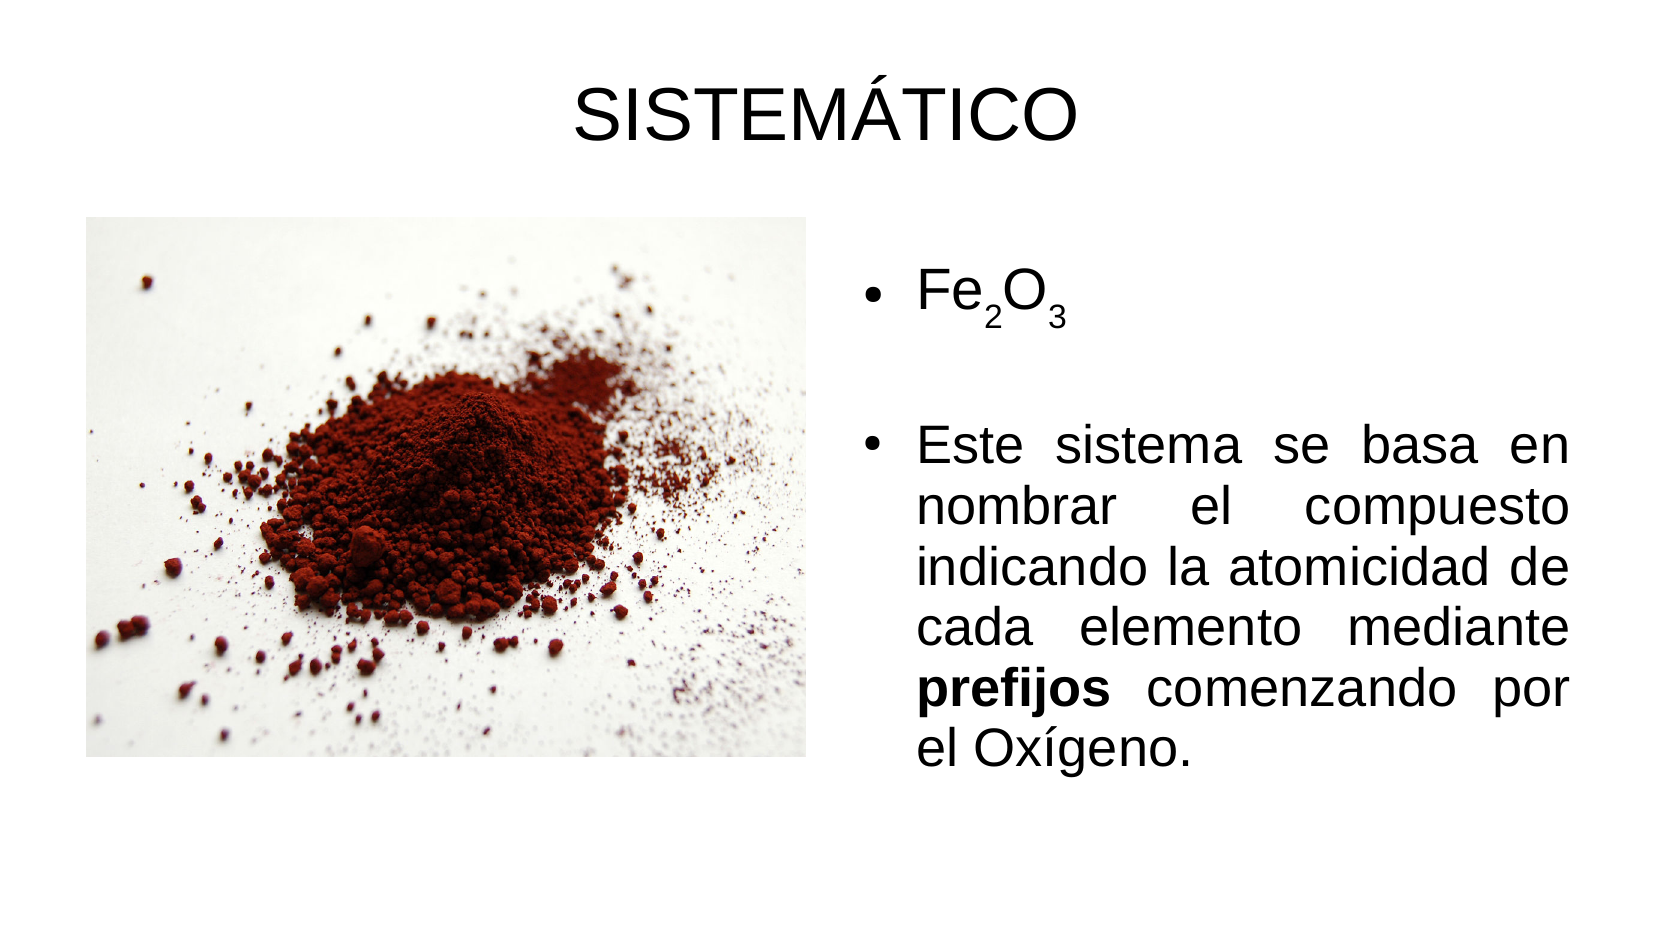

# SISTEMÁTICO
Fe2O3
Este sistema se basa en nombrar el compuesto indicando la atomicidad de cada elemento mediante prefijos comenzando por el Oxígeno.